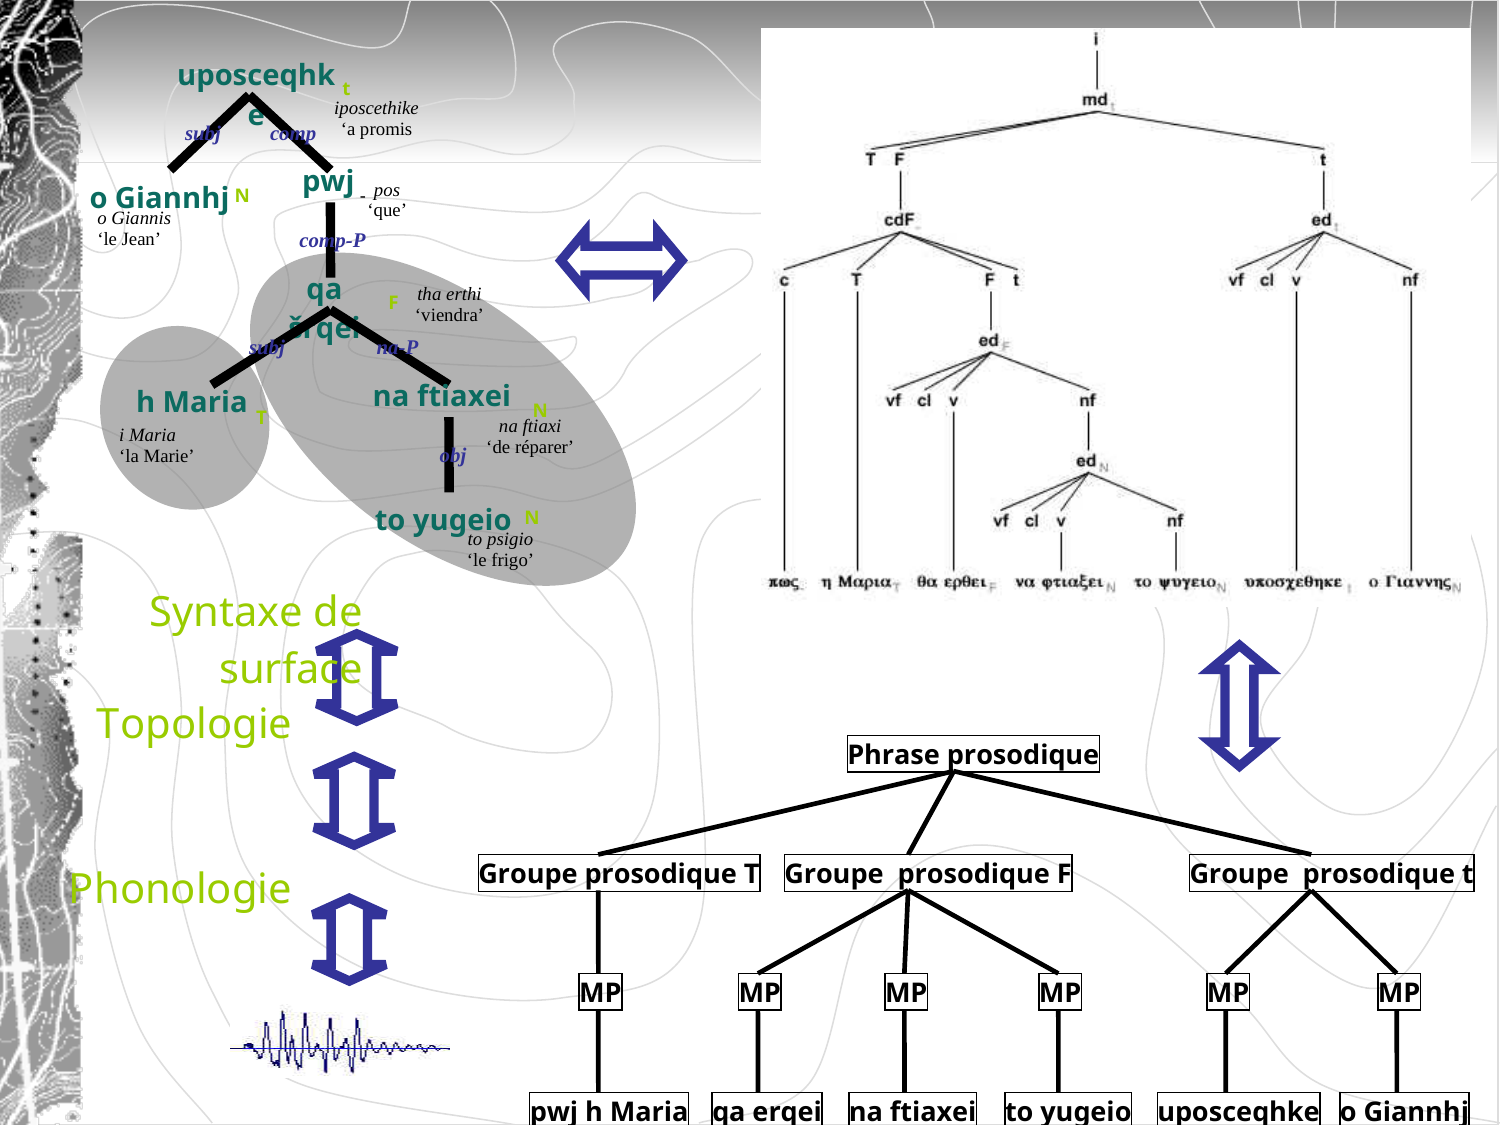

uposceqhke
t
iposcethike
‘a promis
subj
comp
pwj
o Giannhj
pos
‘que’
N
-
o Giannis
‘le Jean’
comp-P
qa šrqei
tha erthi
‘viendra’
F
subj
na-P
na ftiaxei
h Maria
N
T
na ftiaxi
‘de réparer’
i Maria
‘la Marie’
obj
to yugeio
N
to psigio
‘le frigo’
Syntaxe de surface
Topologie
Phrase prosodique
Groupe prosodique T
Groupe prosodique F
Groupe prosodique t
MP
MP
MP
MP
MP
MP
pwj h Maria
qa erqei
na ftiaxei
to yugeio
uposceqhke
o Giannhj
Phonologie